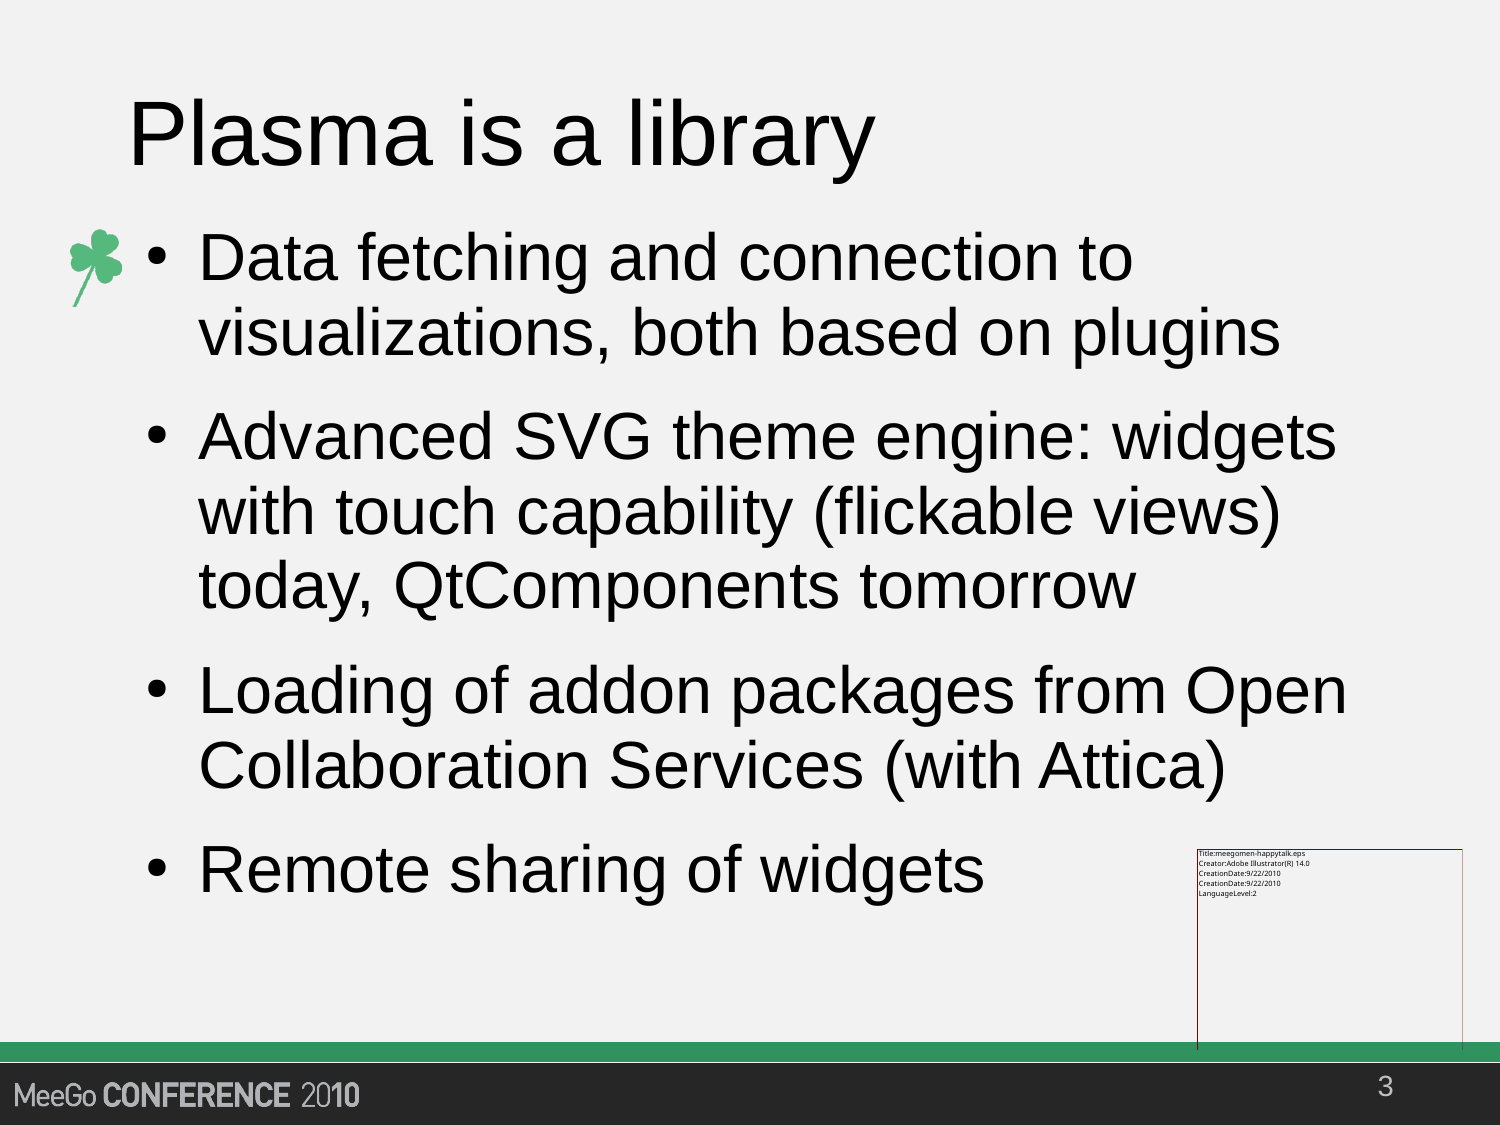

# Plasma is a library
Data fetching and connection to visualizations, both based on plugins
Advanced SVG theme engine: widgets with touch capability (flickable views) today, QtComponents tomorrow
Loading of addon packages from Open Collaboration Services (with Attica)
Remote sharing of widgets